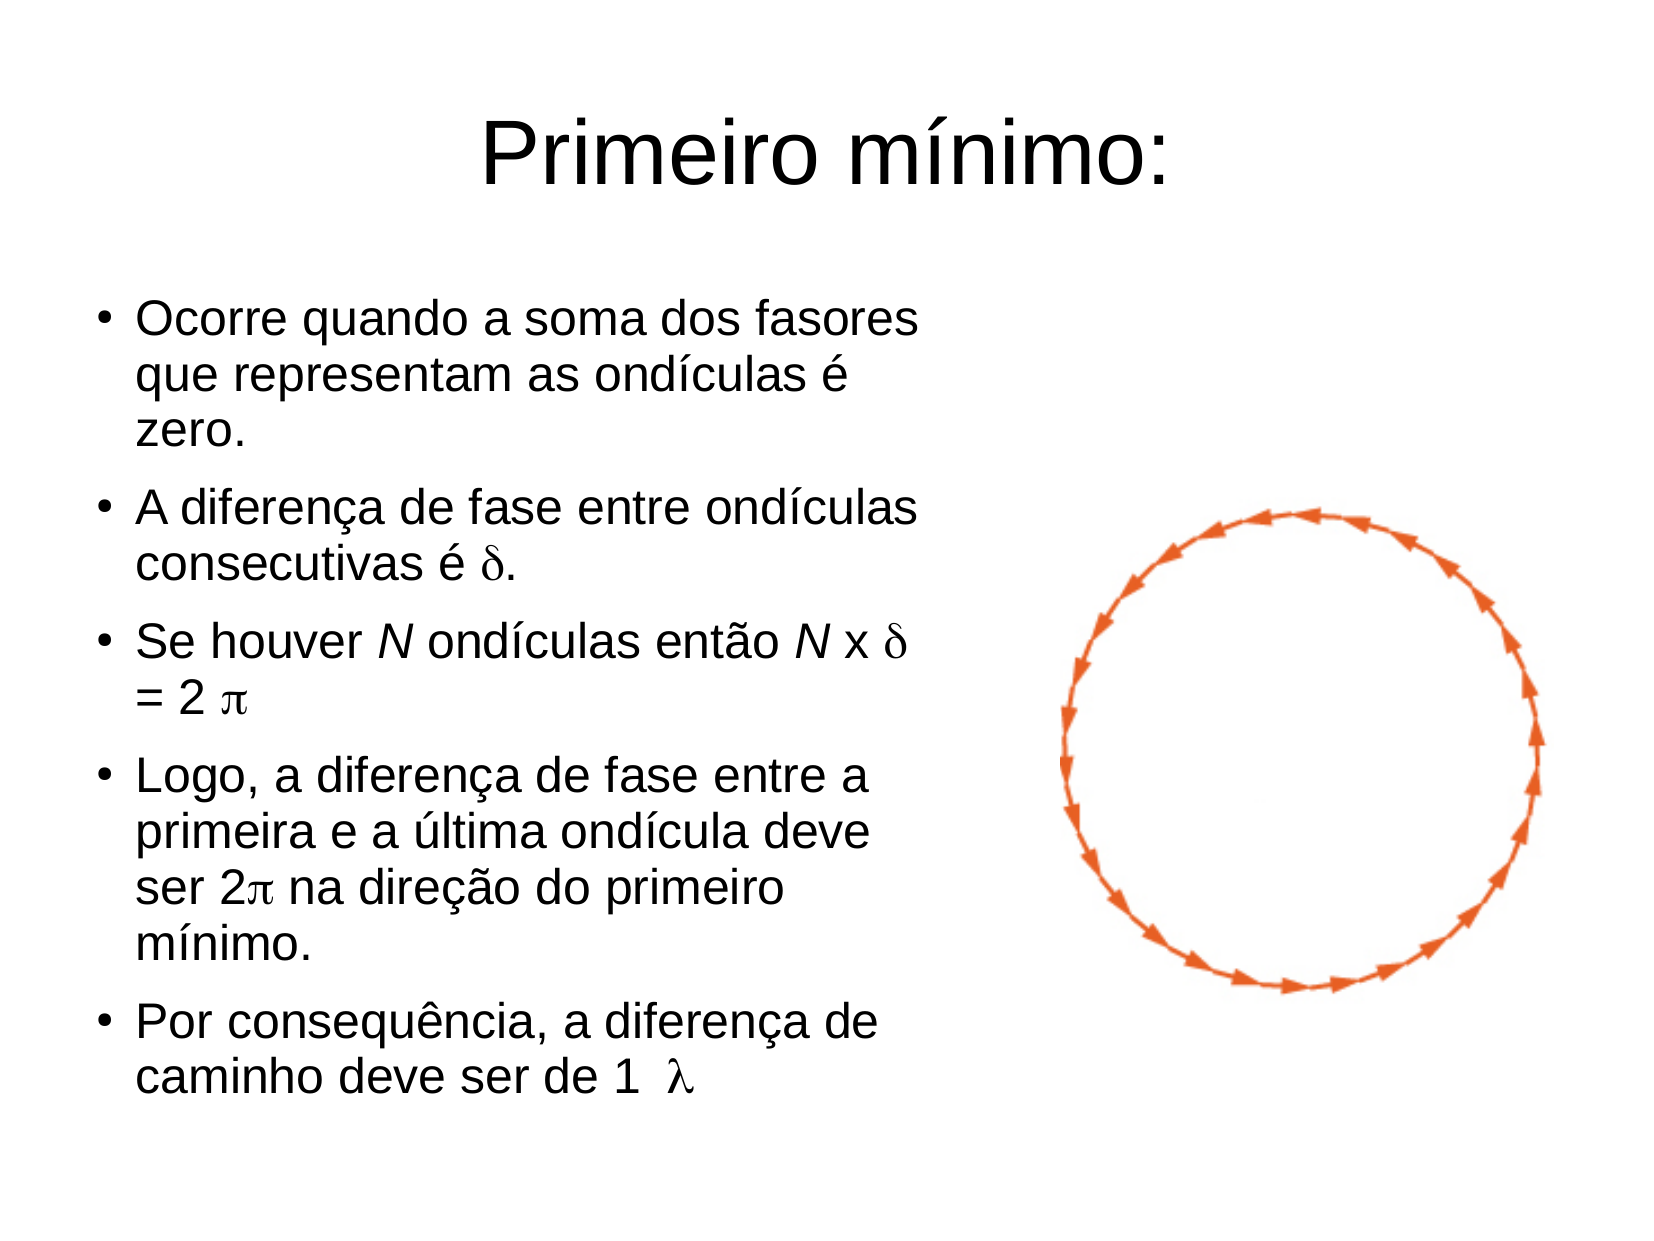

# Primeiro mínimo:
Ocorre quando a soma dos fasores que representam as ondículas é zero.
A diferença de fase entre ondículas consecutivas é d.
Se houver N ondículas então N x d = 2 p
Logo, a diferença de fase entre a primeira e a última ondícula deve ser 2p na direção do primeiro mínimo.
Por consequência, a diferença de caminho deve ser de 1 l